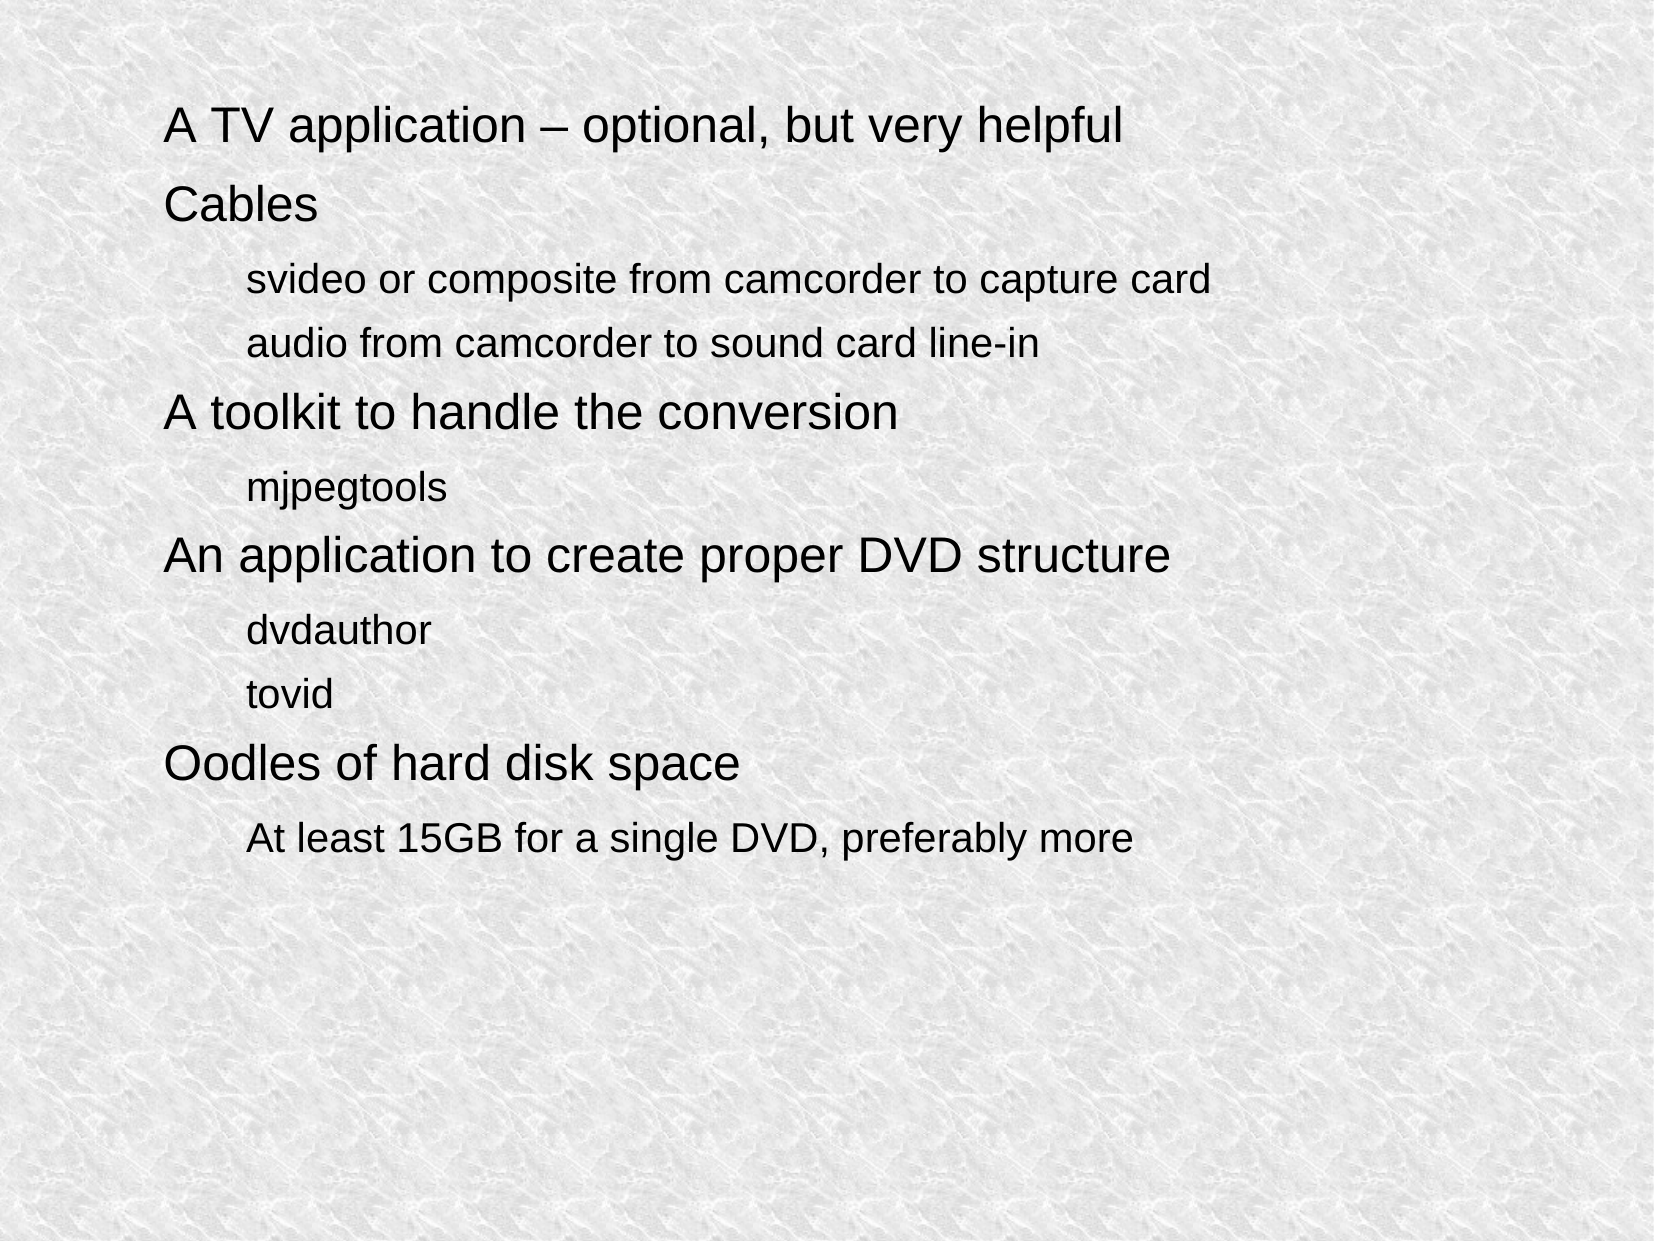

# A TV application – optional, but very helpful
Cables
svideo or composite from camcorder to capture card
audio from camcorder to sound card line-in
A toolkit to handle the conversion
mjpegtools
An application to create proper DVD structure
dvdauthor
tovid
Oodles of hard disk space
At least 15GB for a single DVD, preferably more